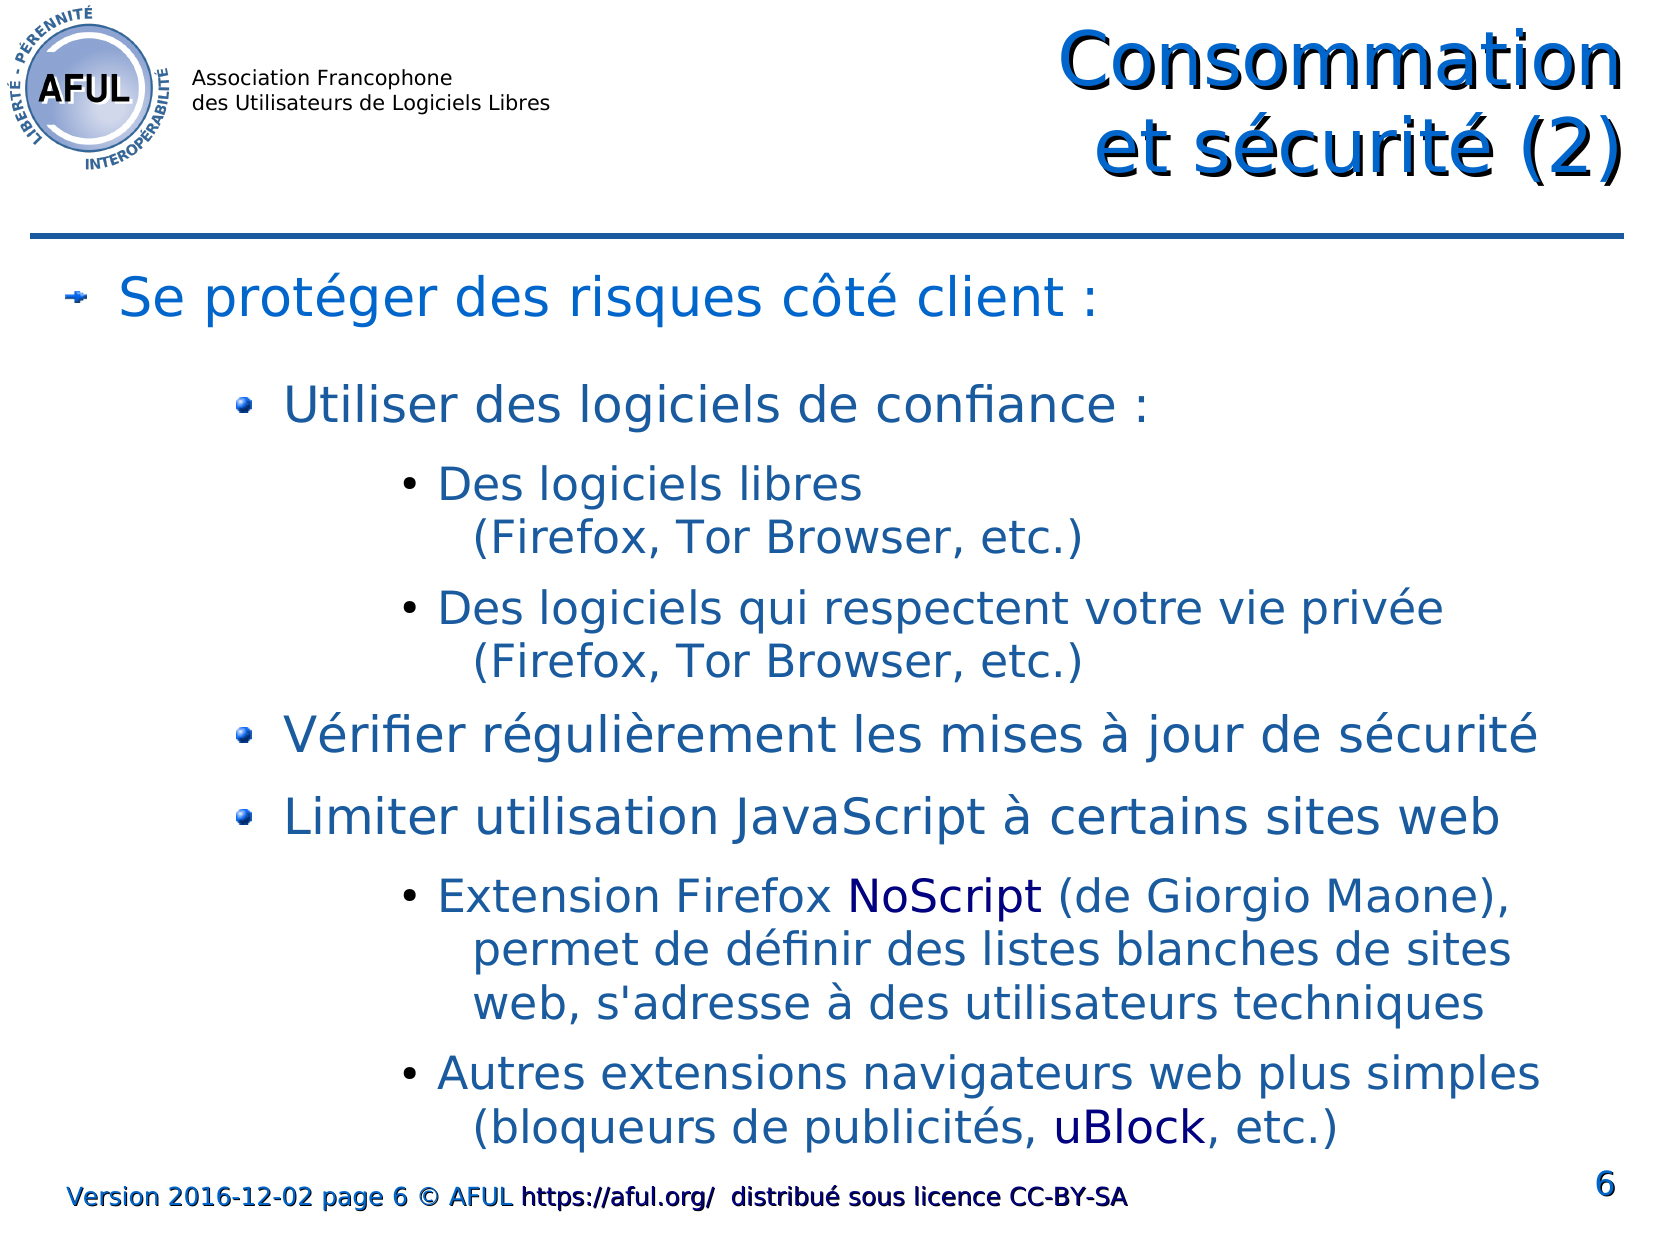

# Consommation et sécurité (2)
Se protéger des risques côté client :
Utiliser des logiciels de confiance :
Des logiciels libres
(Firefox, Tor Browser, etc.)
Des logiciels qui respectent votre vie privée (Firefox, Tor Browser, etc.)
Vérifier régulièrement les mises à jour de sécurité
Limiter utilisation JavaScript à certains sites web
Extension Firefox NoScript (de Giorgio Maone), permet de définir des listes blanches de sites web, s'adresse à des utilisateurs techniques
Autres extensions navigateurs web plus simples (bloqueurs de publicités, uBlock, etc.)